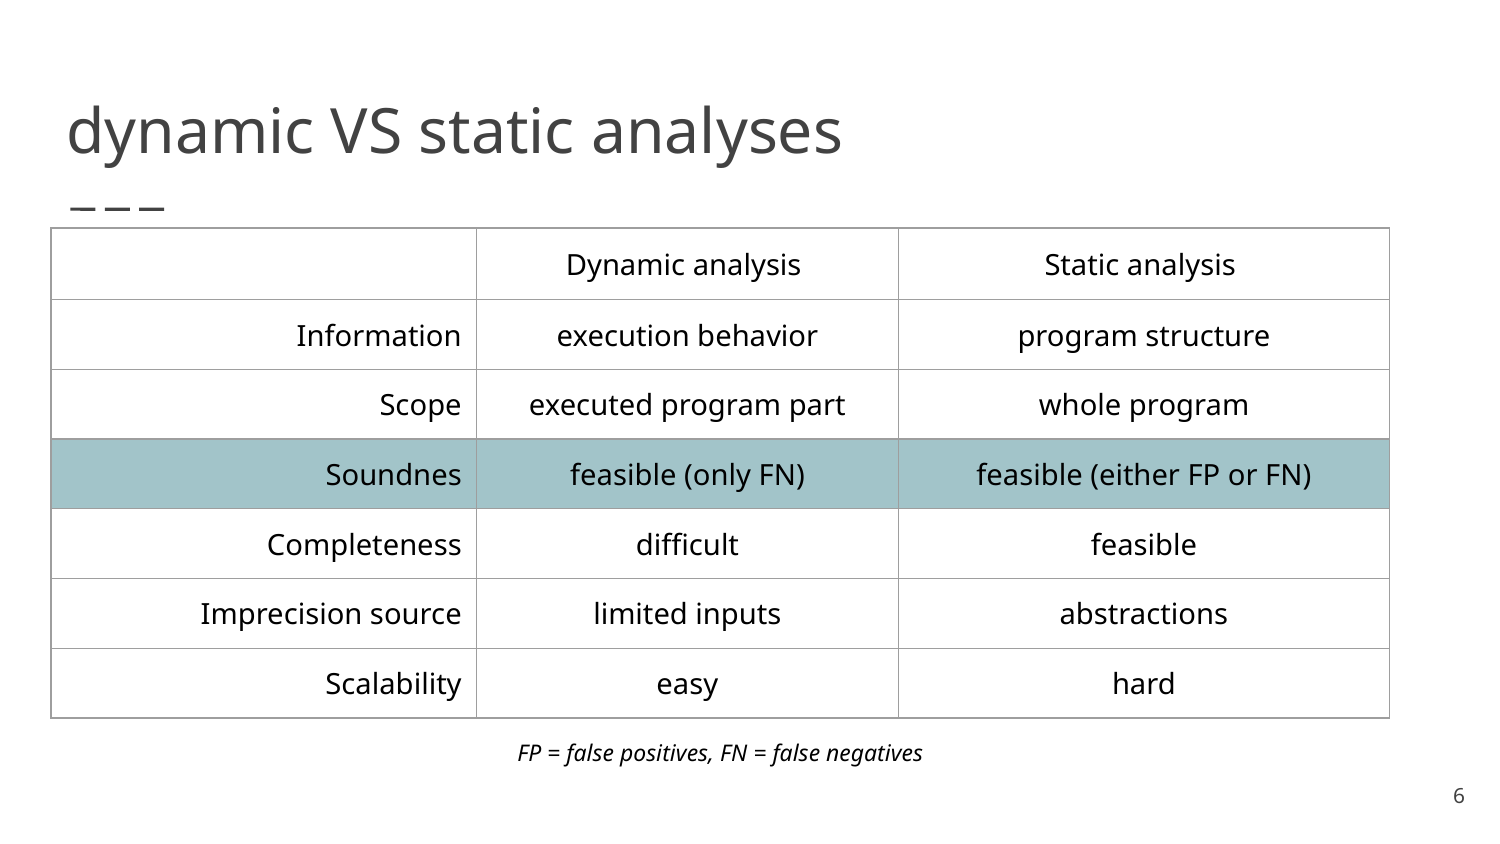

# dynamic VS static analyses
| | Dynamic analysis | Static analysis |
| --- | --- | --- |
| Information | execution behavior | program structure |
| Scope | executed program part | whole program |
| Soundnes | feasible (only FN) | feasible (either FP or FN) |
| Completeness | difficult | feasible |
| Imprecision source | limited inputs | abstractions |
| Scalability | easy | hard |
FP = false positives, FN = false negatives